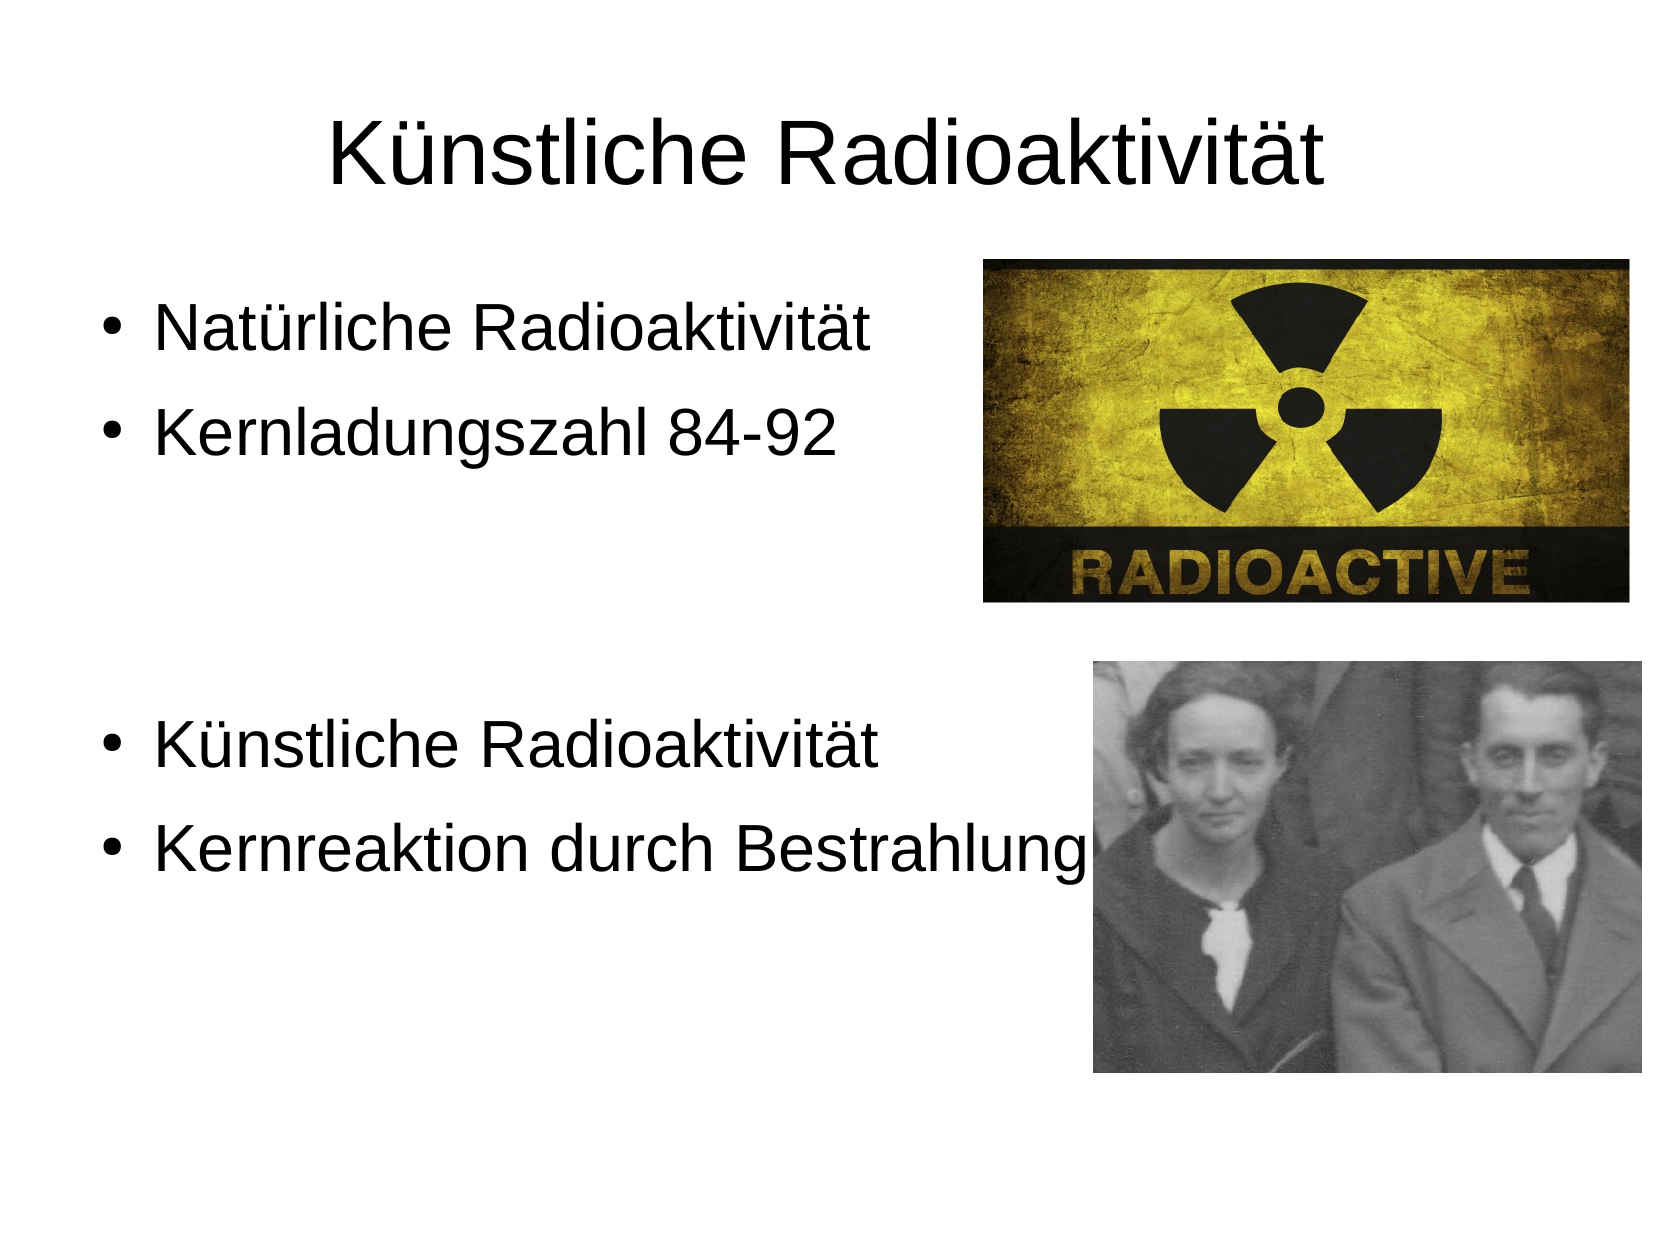

Künstliche Radioaktivität
# Natürliche Radioaktivität
Kernladungszahl 84-92
Künstliche Radioaktivität
Kernreaktion durch Bestrahlung